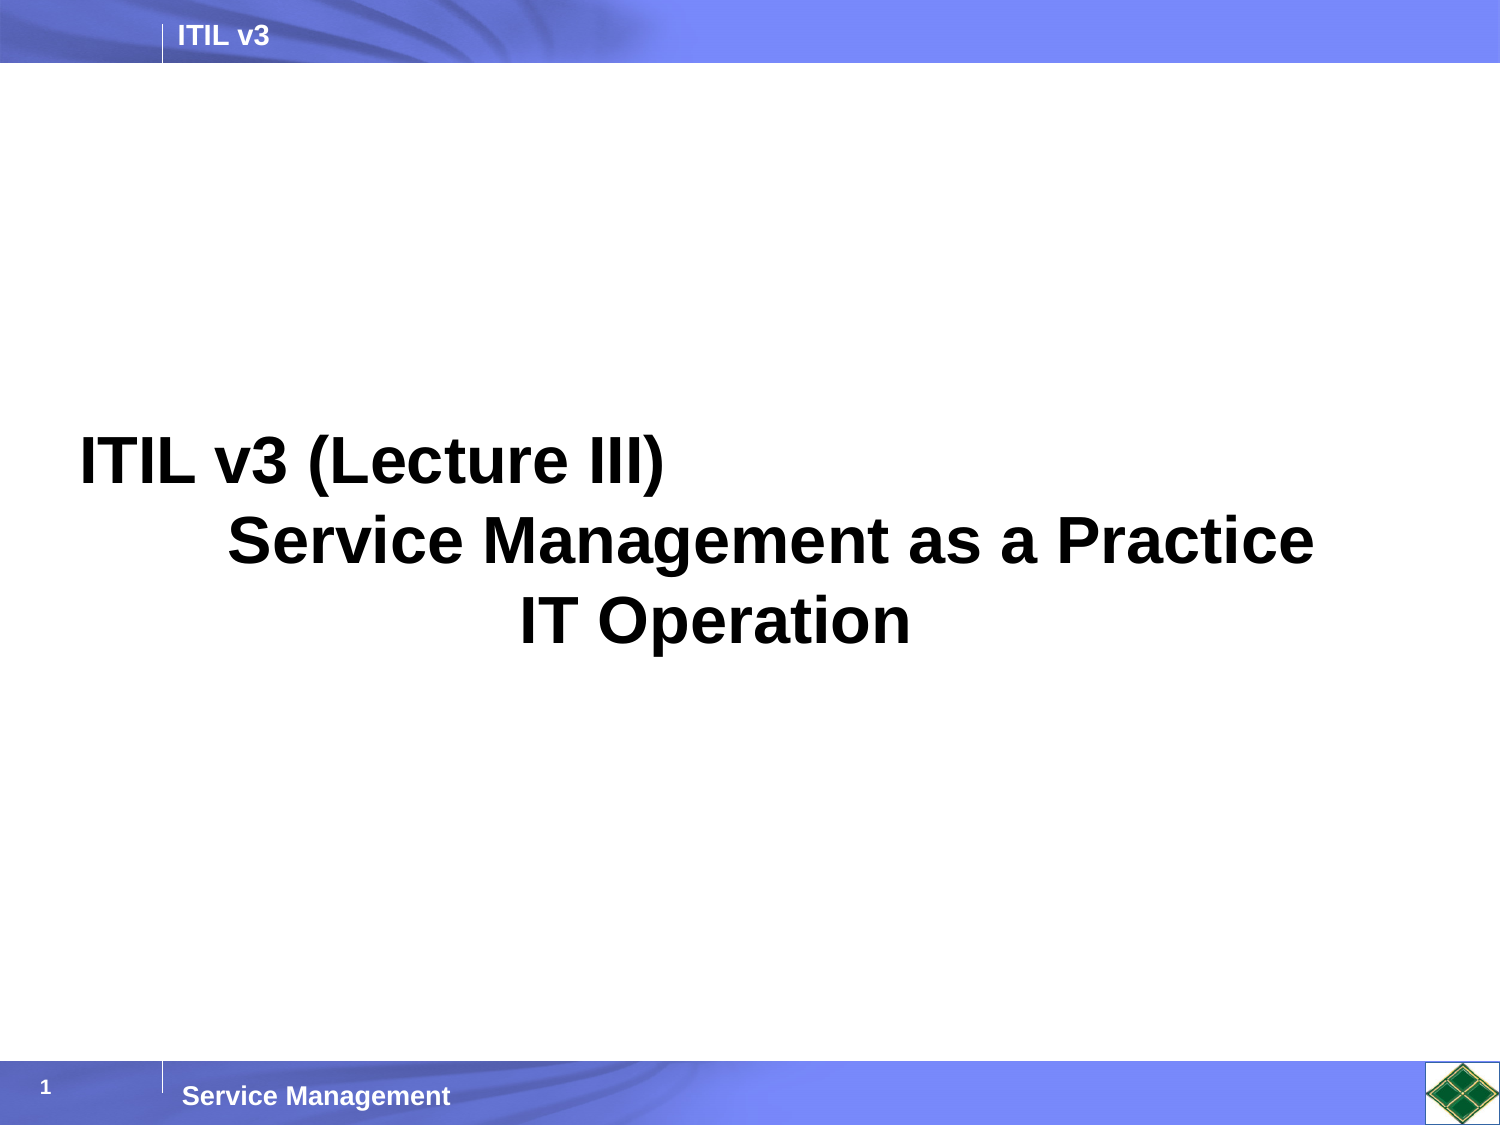

ITIL v3 (Lecture III)
 Service Management as a Practice
IT Operation